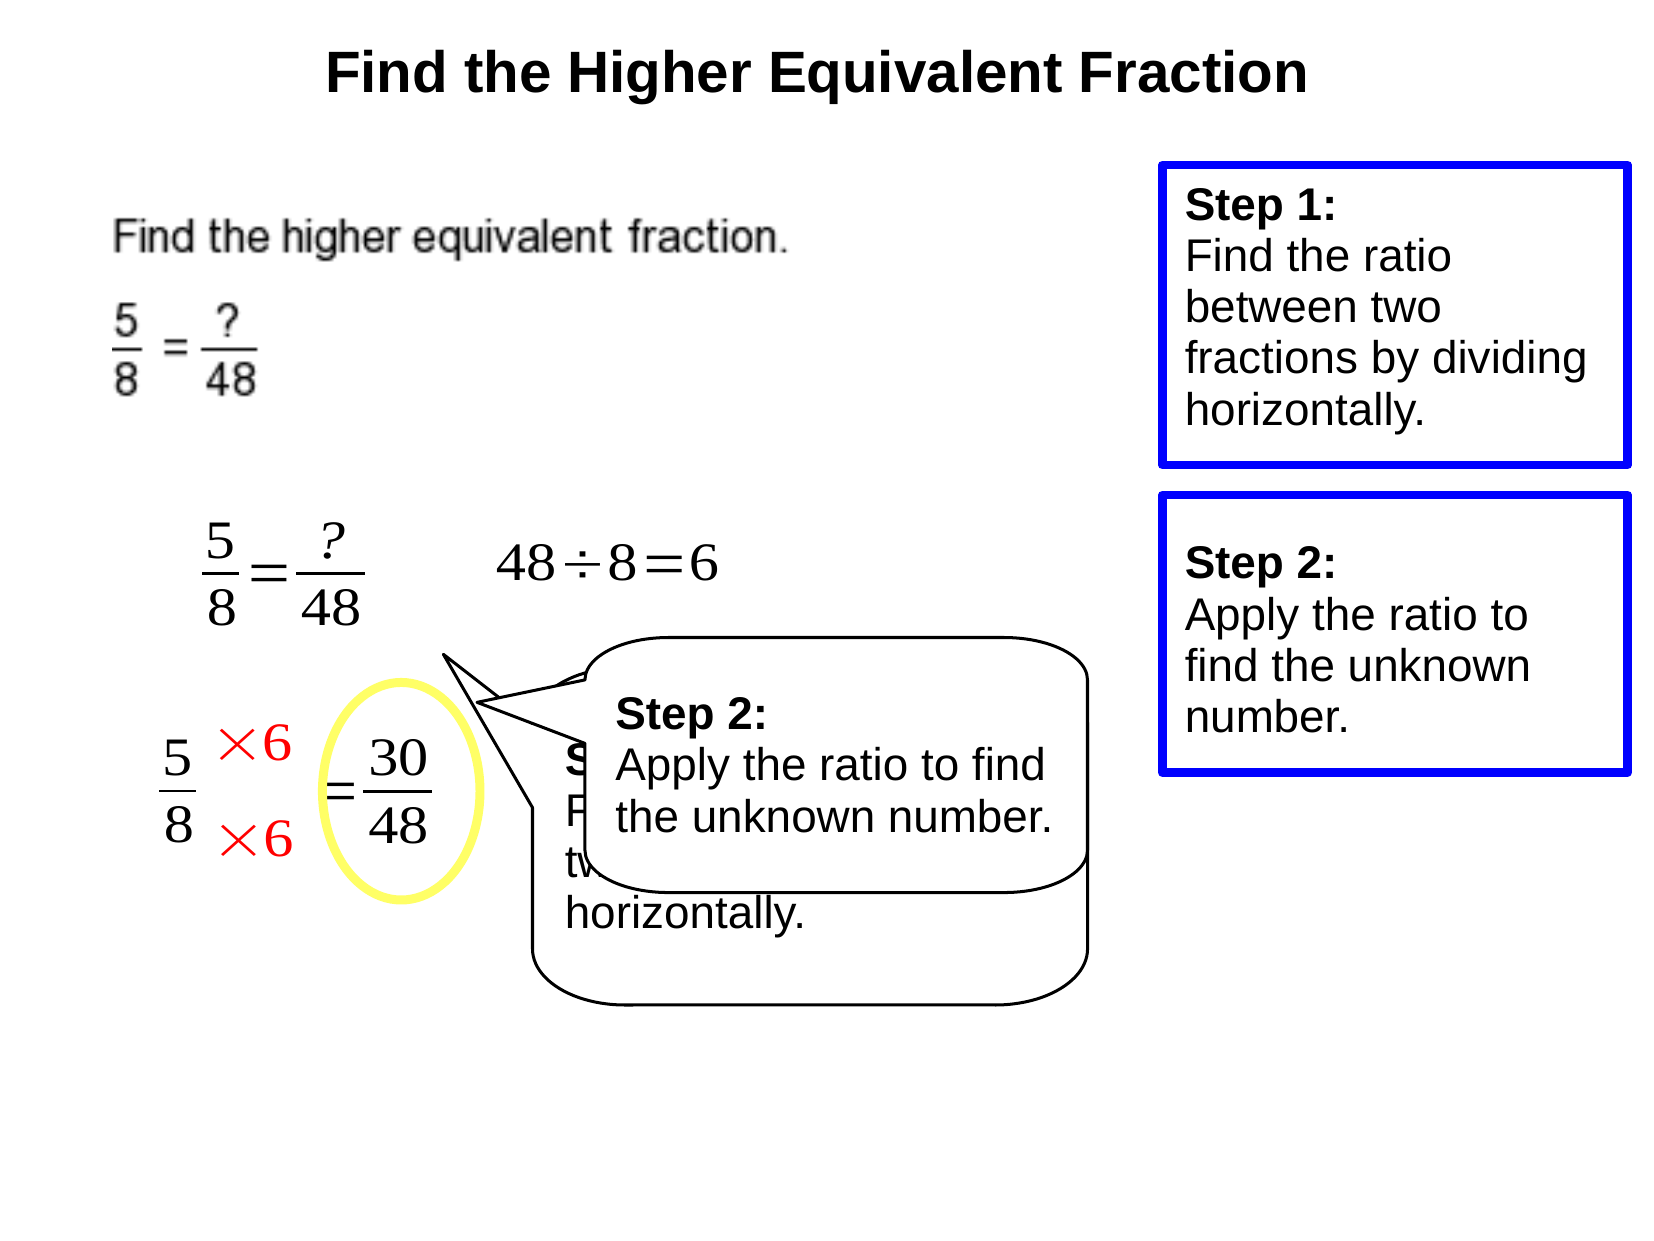

Find the Higher Equivalent Fraction
Step 1:
Find the ratio between two fractions by dividing horizontally.
Step 2:
Apply the ratio to find the unknown number.
Step 2:
Apply the ratio to find
the unknown number.
Step 1:
Find the ratio between
two fractions by dividing
horizontally.